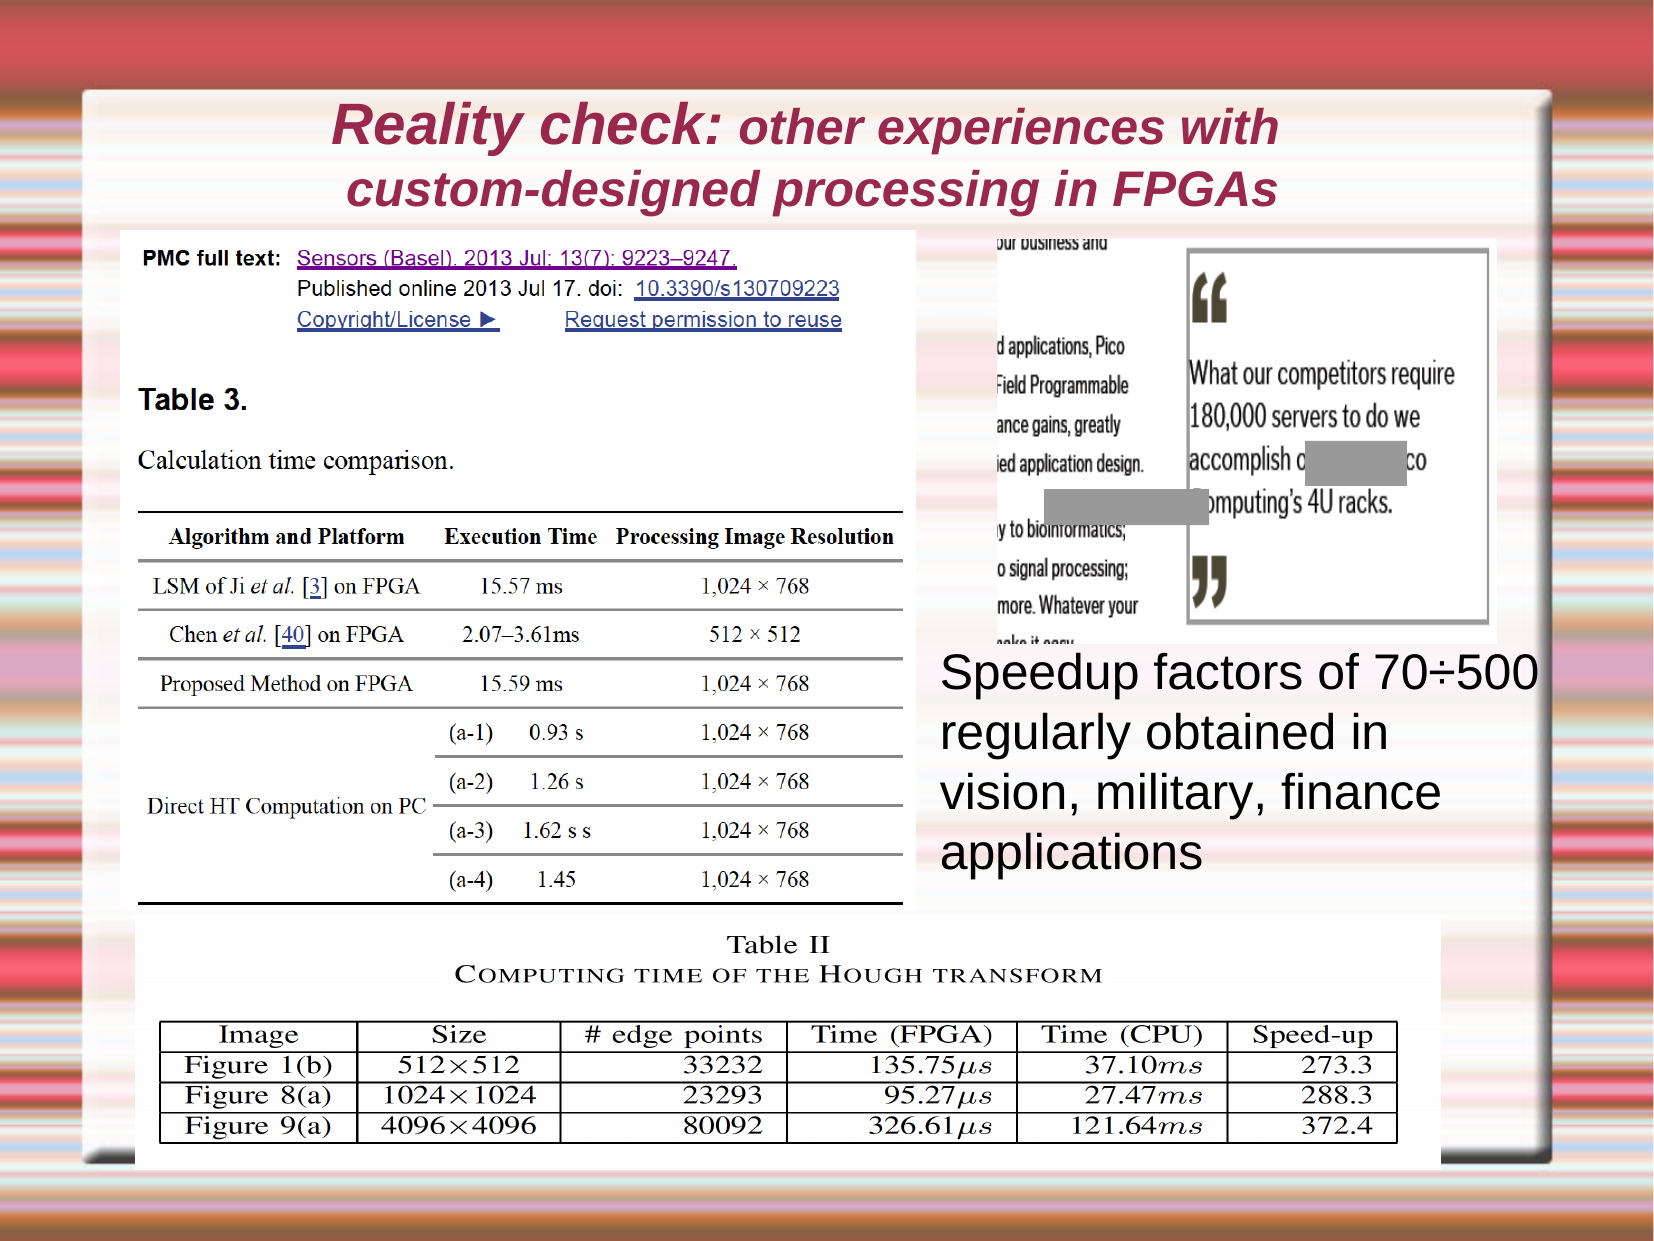

# Reality check: other experiences with custom-designed processing in FPGAs
Speedup factors of 70÷500
regularly obtained in
vision, military, finance
applications